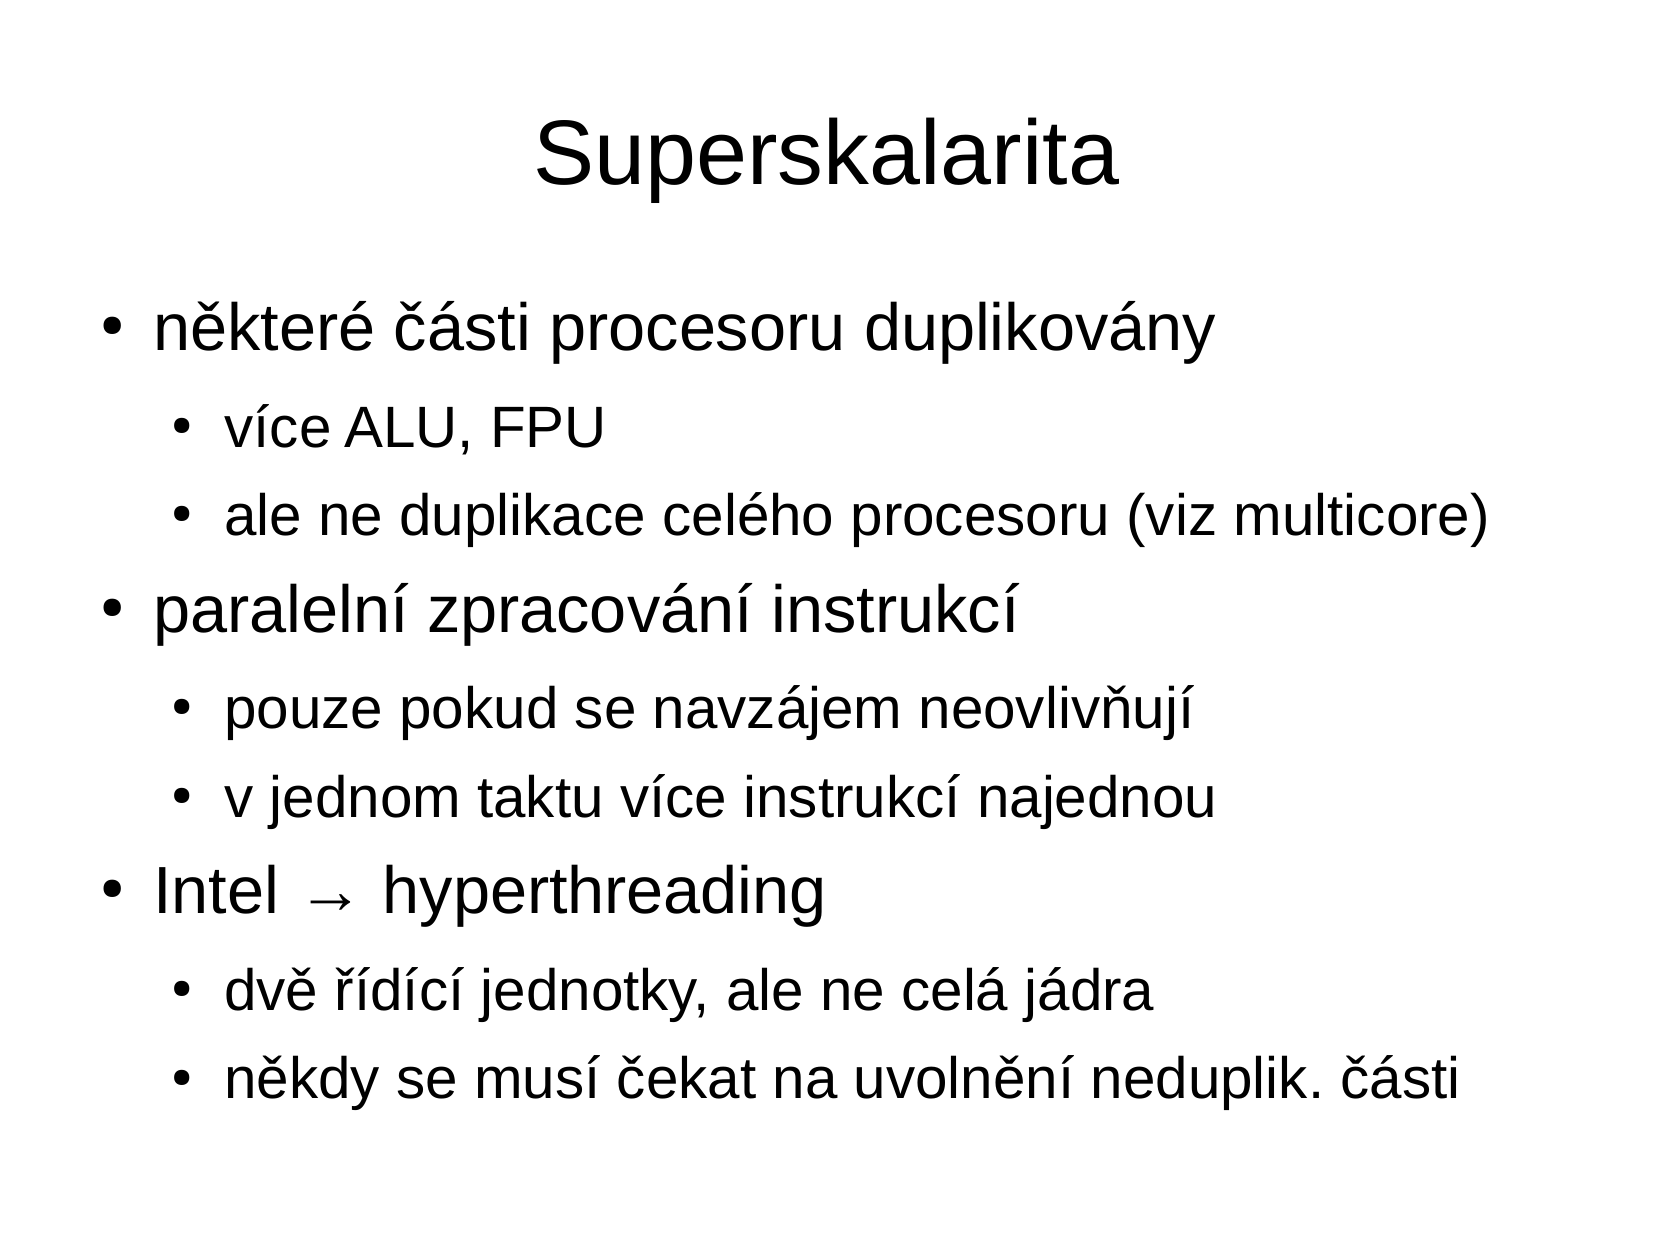

# Superskalarita
některé části procesoru duplikovány
více ALU, FPU
ale ne duplikace celého procesoru (viz multicore)
paralelní zpracování instrukcí
pouze pokud se navzájem neovlivňují
v jednom taktu více instrukcí najednou
Intel → hyperthreading
dvě řídící jednotky, ale ne celá jádra
někdy se musí čekat na uvolnění neduplik. části